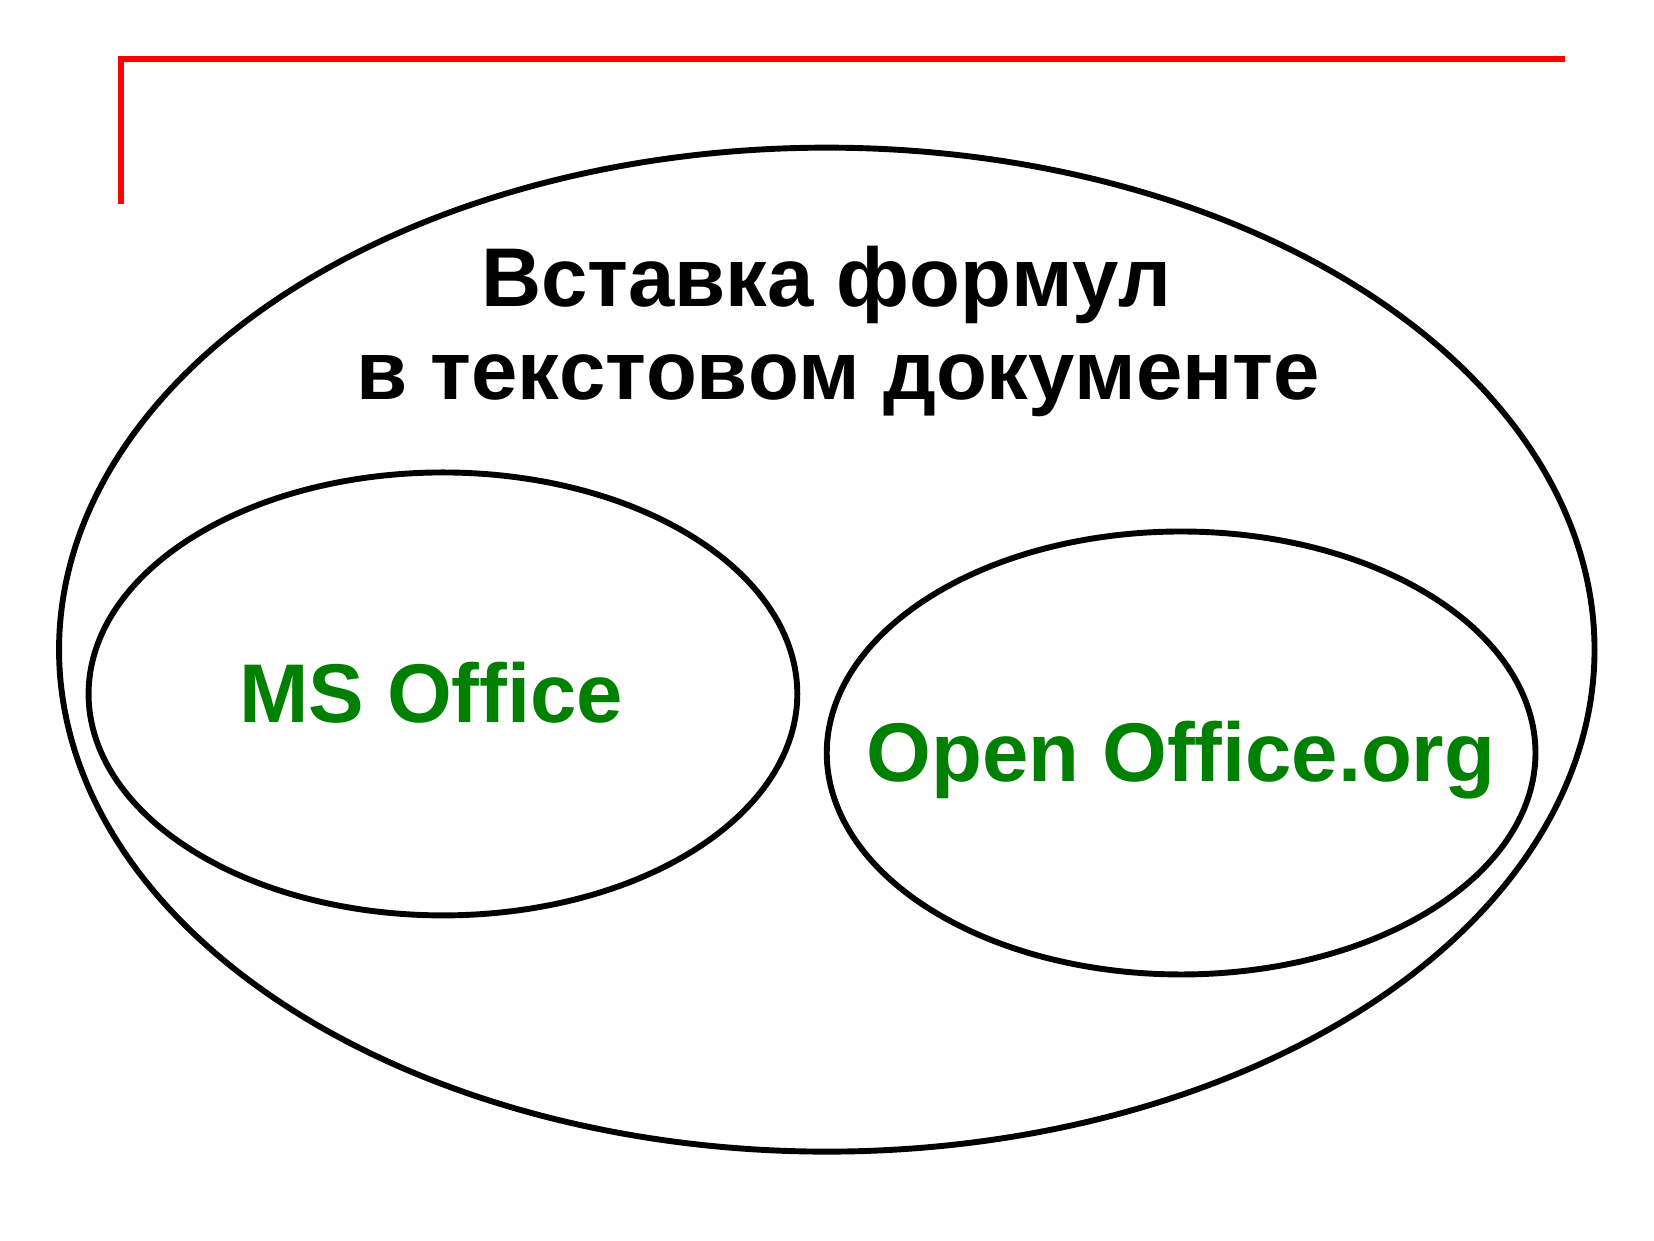

Вставка формул
 в текстовом документе
MS Office
Open Office.org